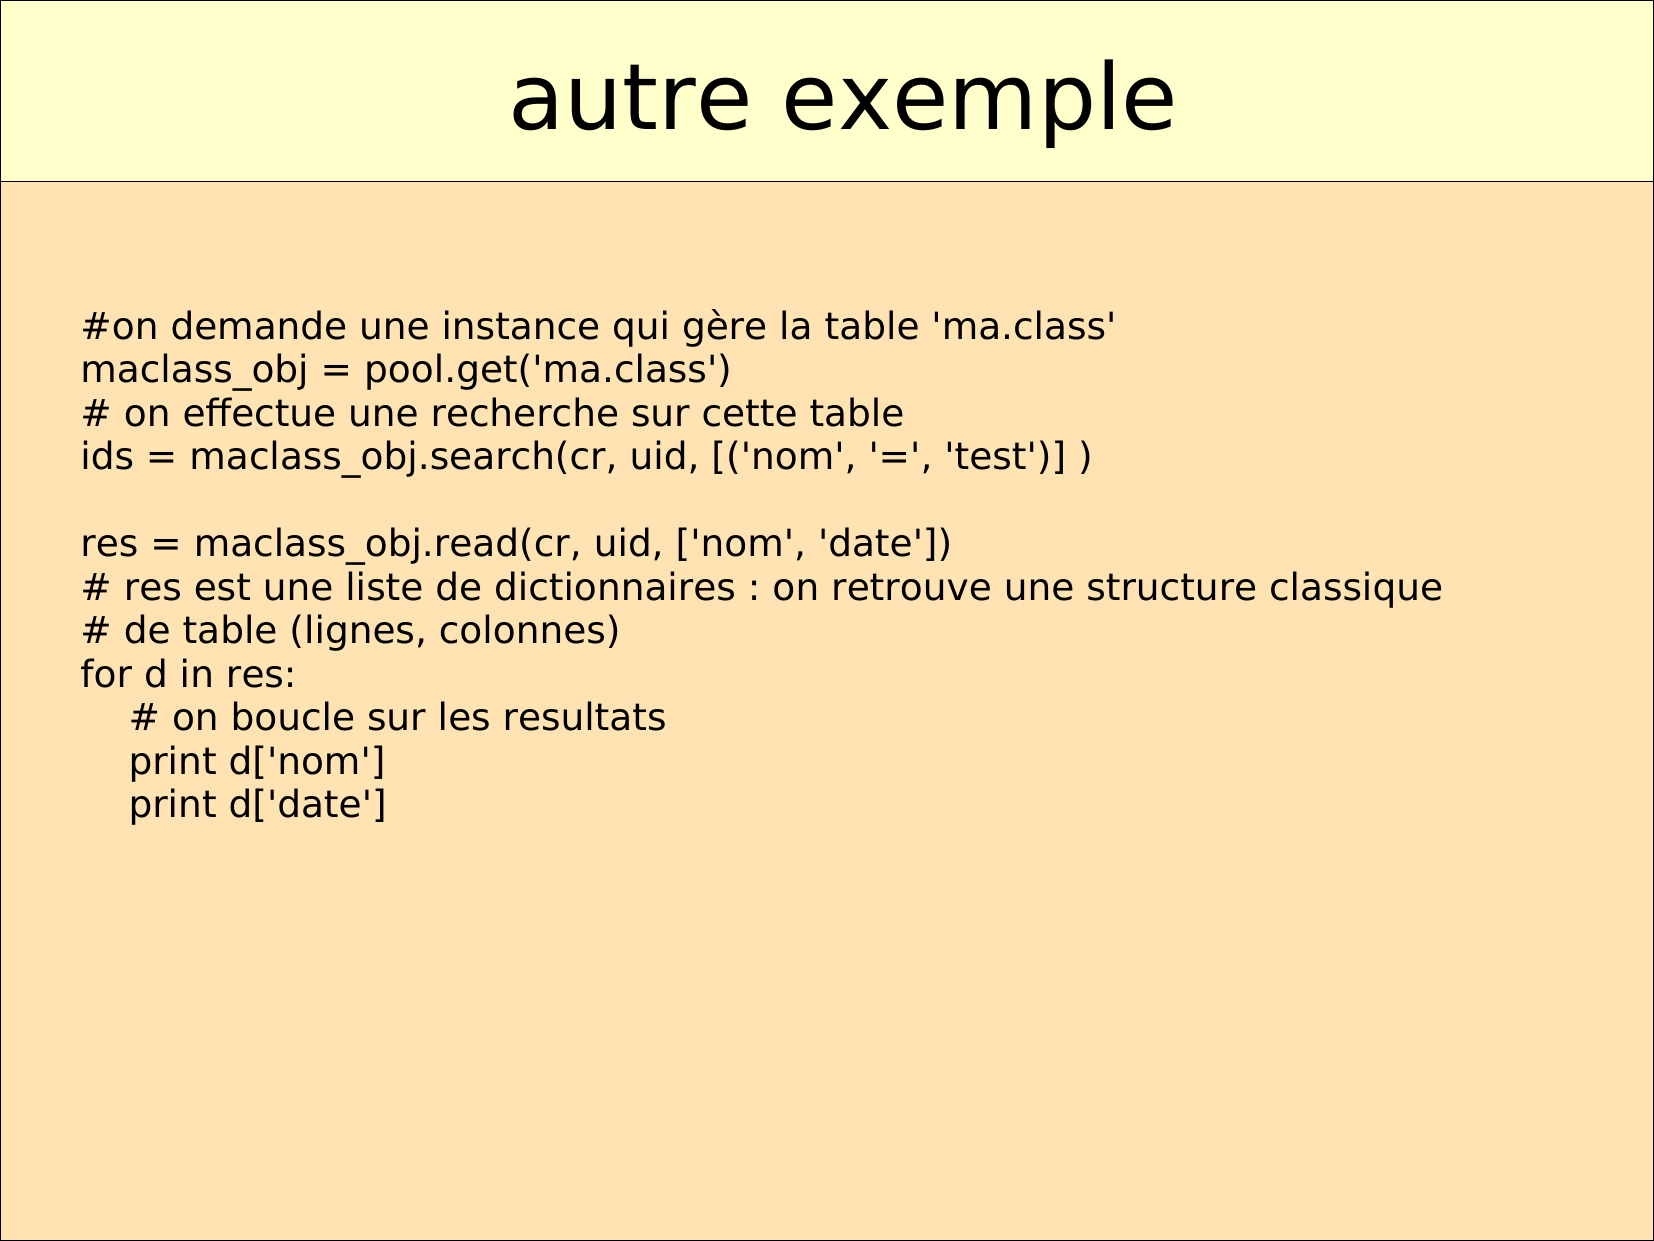

# autre exemple
#on demande une instance qui gère la table 'ma.class'
maclass_obj = pool.get('ma.class')
# on effectue une recherche sur cette table
ids = maclass_obj.search(cr, uid, [('nom', '=', 'test')] )
res = maclass_obj.read(cr, uid, ['nom', 'date'])
# res est une liste de dictionnaires : on retrouve une structure classique
# de table (lignes, colonnes)
for d in res:
 # on boucle sur les resultats
 print d['nom']
 print d['date']